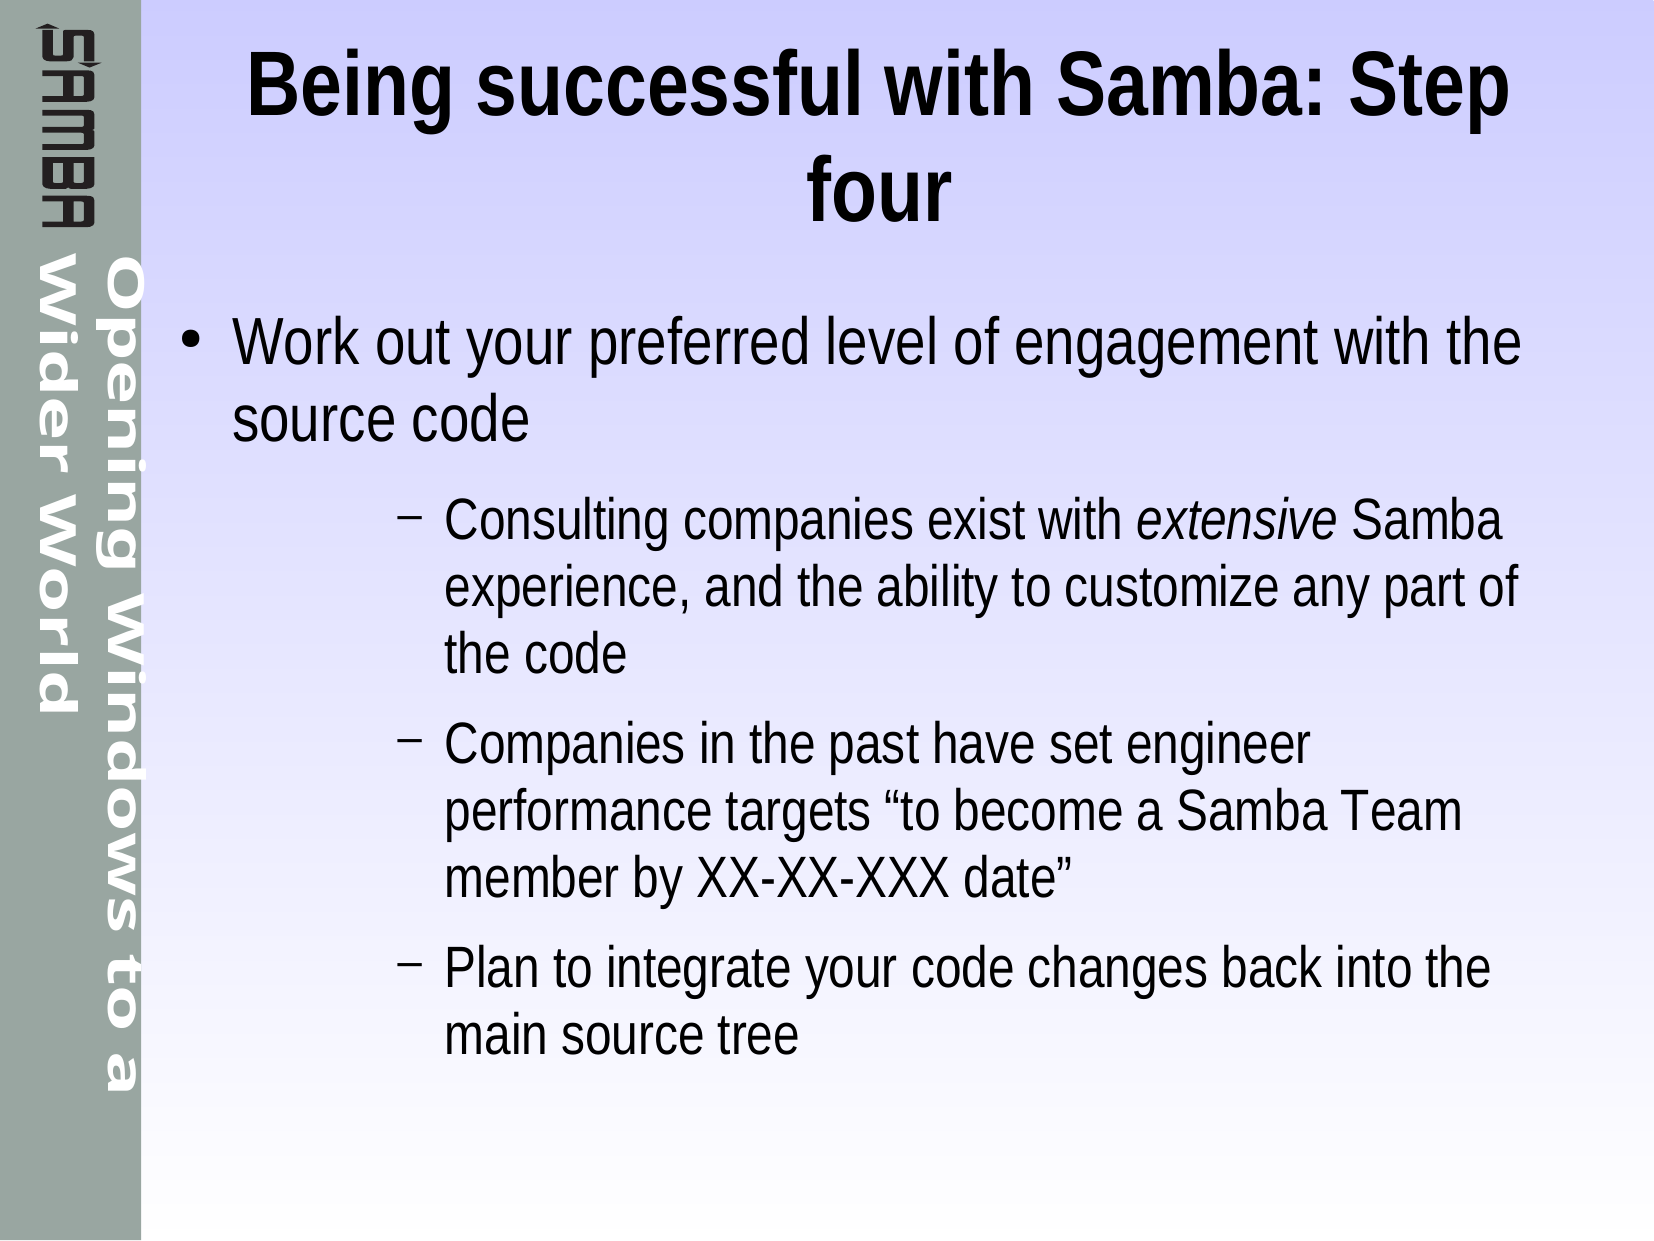

# Being successful with Samba: Step four
Work out your preferred level of engagement with the source code
Consulting companies exist with extensive Samba experience, and the ability to customize any part of the code
Companies in the past have set engineer performance targets “to become a Samba Team member by XX-XX-XXX date”
Plan to integrate your code changes back into the main source tree